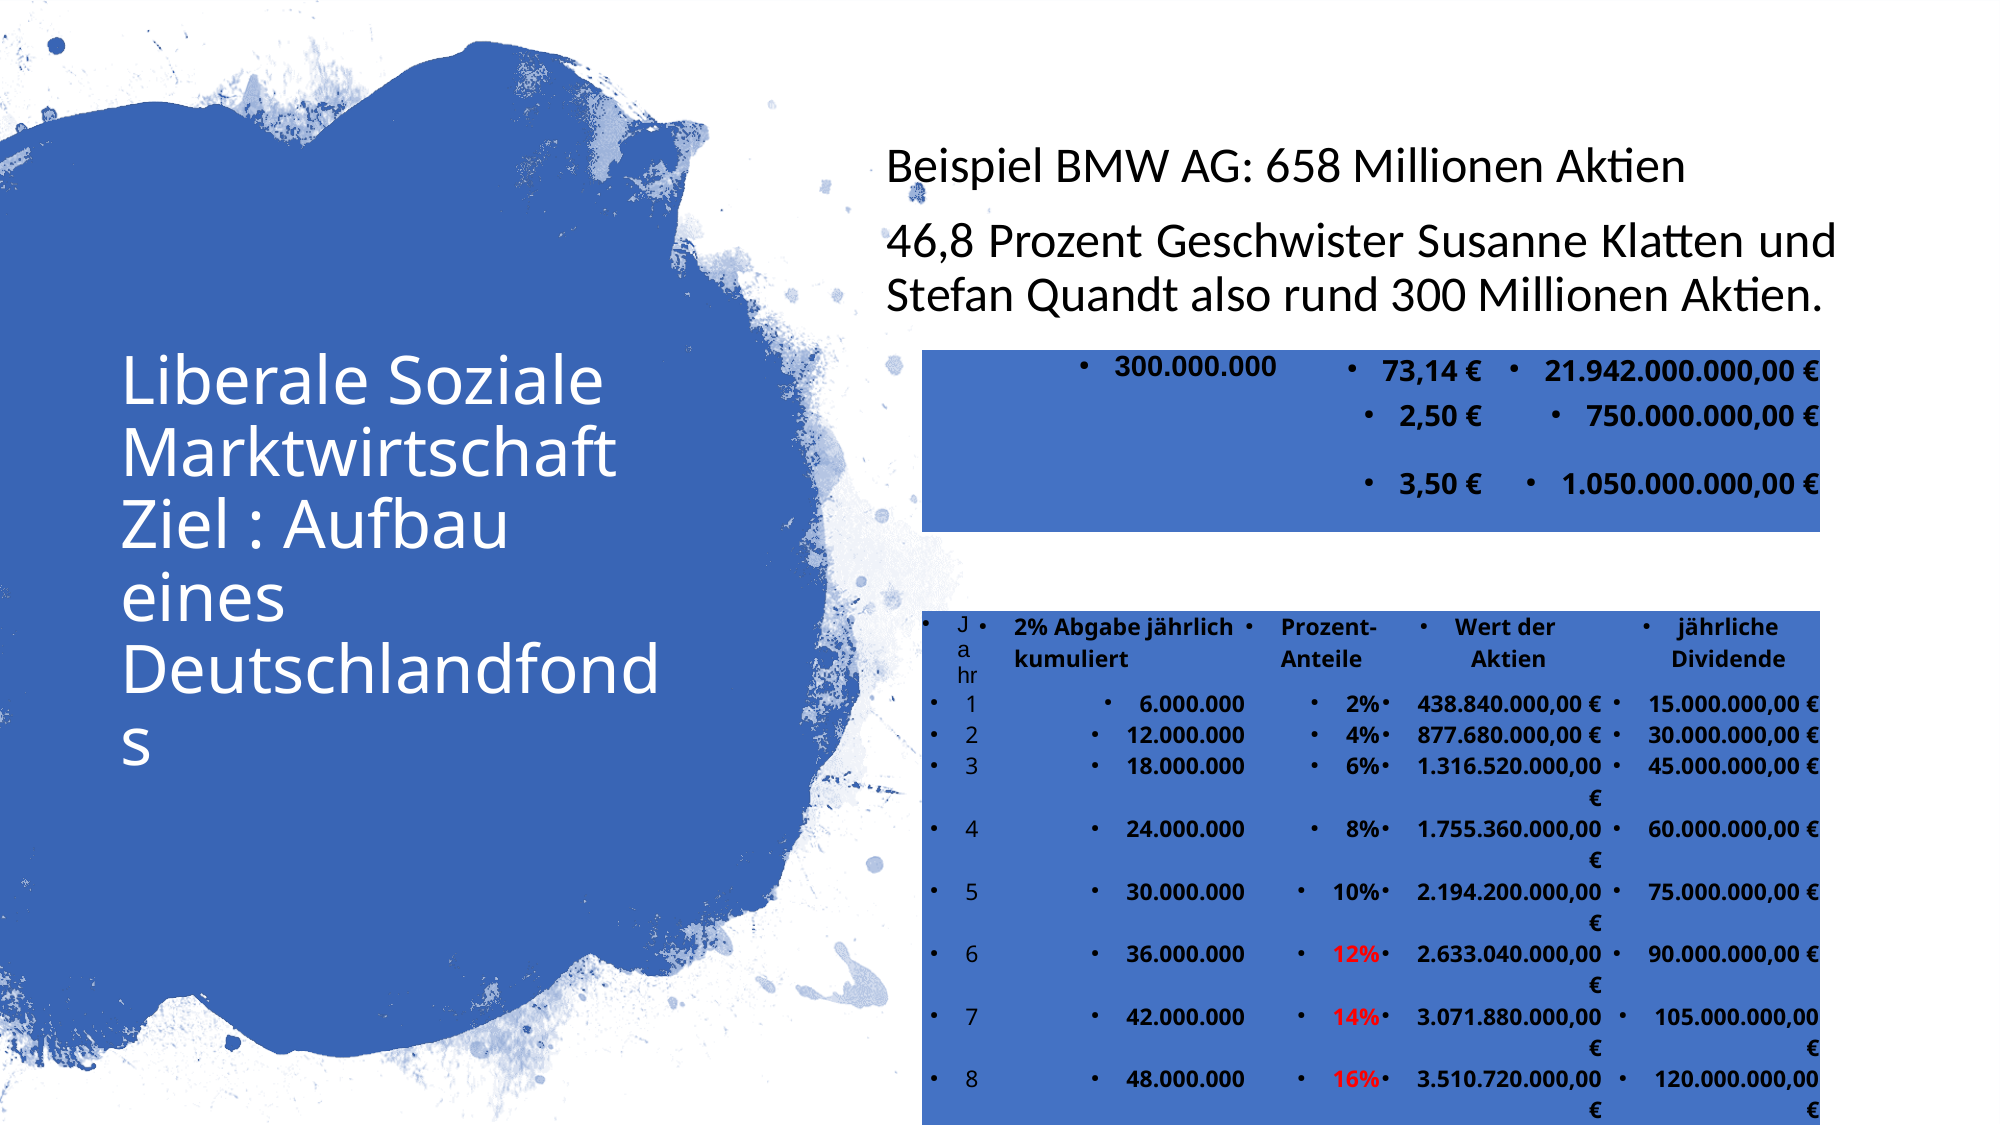

Beispiel BMW AG: 658 Millionen Aktien
46,8 Prozent Geschwister Susanne Klatten und Stefan Quandt also rund 300 Millionen Aktien.
# Liberale Soziale Marktwirtschaft Ziel : Aufbau eines Deutschlandfonds
| 300.000.000 | 73,14 € | 21.942.000.000,00 € |
| --- | --- | --- |
| | 2,50 € | 750.000.000,00 € |
| | 3,50 € | 1.050.000.000,00 € |
| Jahr | 2% Abgabe jährlich kumuliert | Prozent- Anteile | Wert der Aktien | jährliche Dividende |
| --- | --- | --- | --- | --- |
| 1 | 6.000.000 | 2% | 438.840.000,00 € | 15.000.000,00 € |
| 2 | 12.000.000 | 4% | 877.680.000,00 € | 30.000.000,00 € |
| 3 | 18.000.000 | 6% | 1.316.520.000,00 € | 45.000.000,00 € |
| 4 | 24.000.000 | 8% | 1.755.360.000,00 € | 60.000.000,00 € |
| 5 | 30.000.000 | 10% | 2.194.200.000,00 € | 75.000.000,00 € |
| 6 | 36.000.000 | 12% | 2.633.040.000,00 € | 90.000.000,00 € |
| 7 | 42.000.000 | 14% | 3.071.880.000,00 € | 105.000.000,00 € |
| 8 | 48.000.000 | 16% | 3.510.720.000,00 € | 120.000.000,00 € |
| 9 | 54.000.000 | 18% | 3.949.560.000,00 € | 135.000.000,00 € |
| 10 | 60.000.000 | 20% | 4.388.400.000,00 € | 150.000.000,00 € |
| 11 | 66.000.000 | 22% | 4.827.240.000,00 € | 165.000.000,00 € |